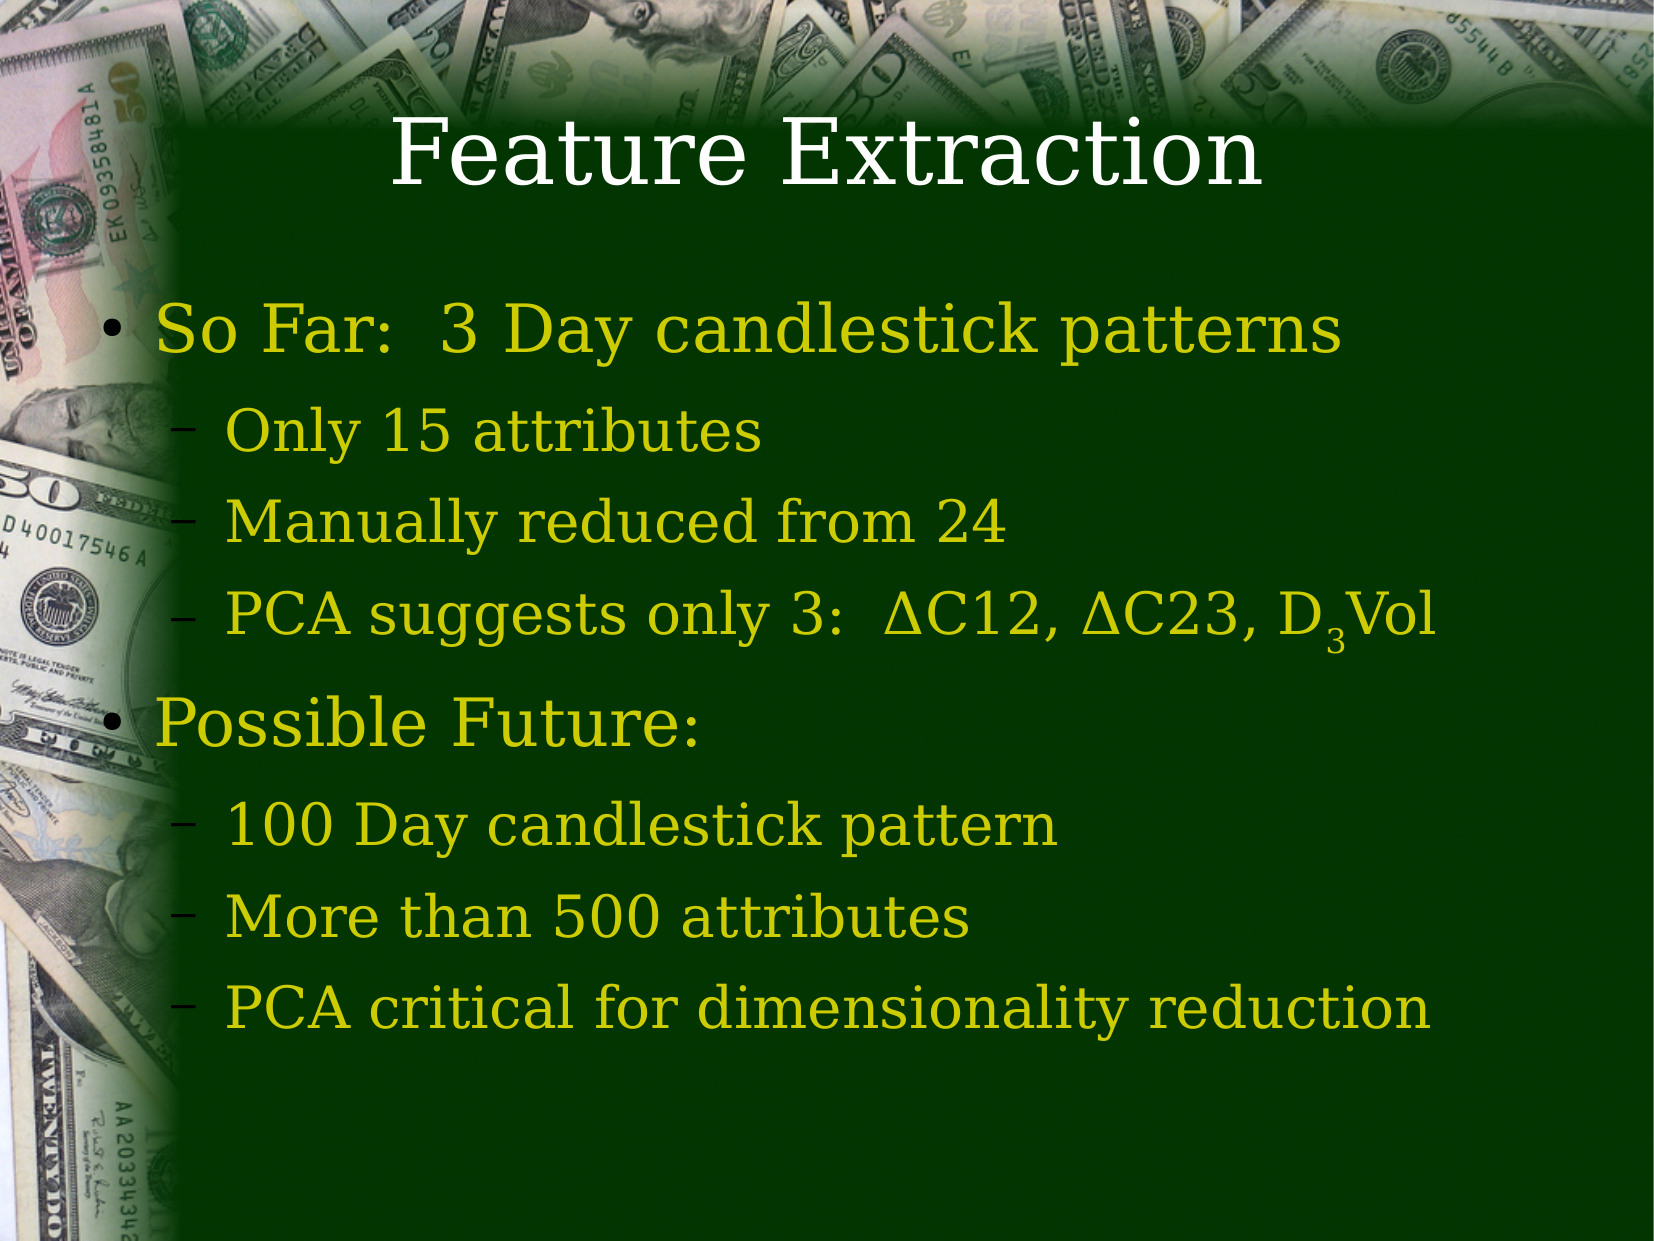

# Feature Extraction
So Far: 3 Day candlestick patterns
Only 15 attributes
Manually reduced from 24
PCA suggests only 3: ΔC12, ΔC23, D3Vol
Possible Future:
100 Day candlestick pattern
More than 500 attributes
PCA critical for dimensionality reduction